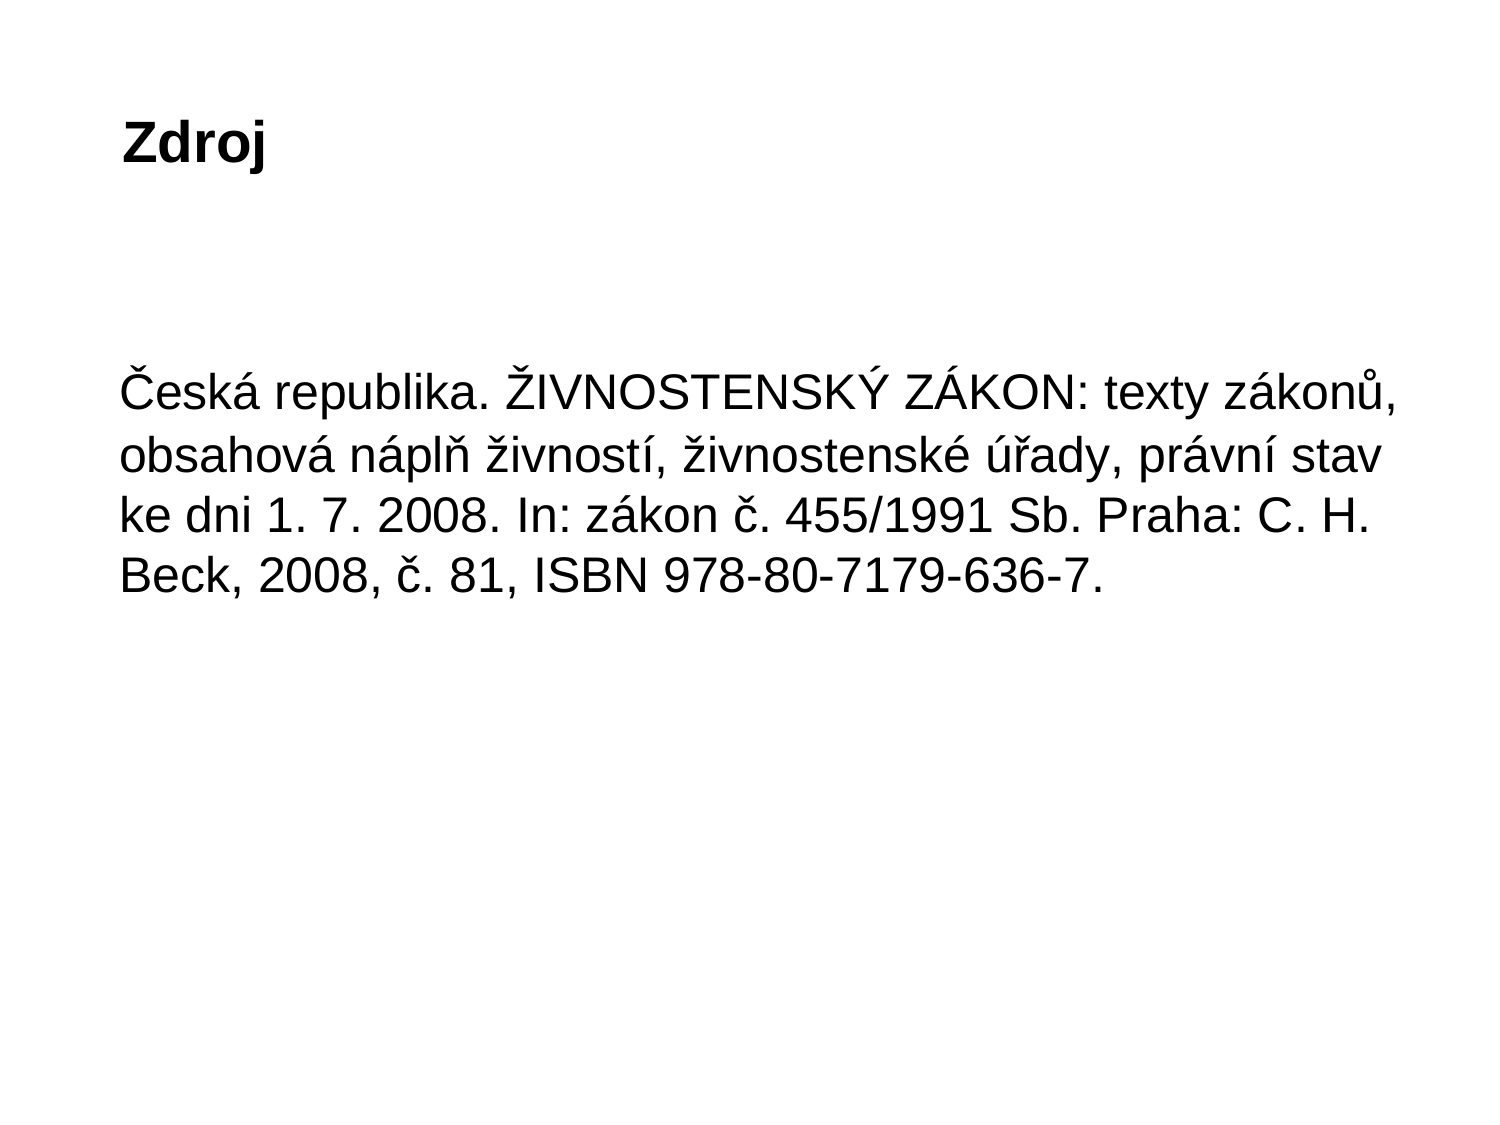

# Zdroj
 	Česká republika. ŽIVNOSTENSKÝ ZÁKON: texty zákonů, obsahová náplň živností, živnostenské úřady, právní stav ke dni 1. 7. 2008. In: zákon č. 455/1991 Sb. Praha: C. H. Beck, 2008, č. 81, ISBN 978-80-7179-636-7.